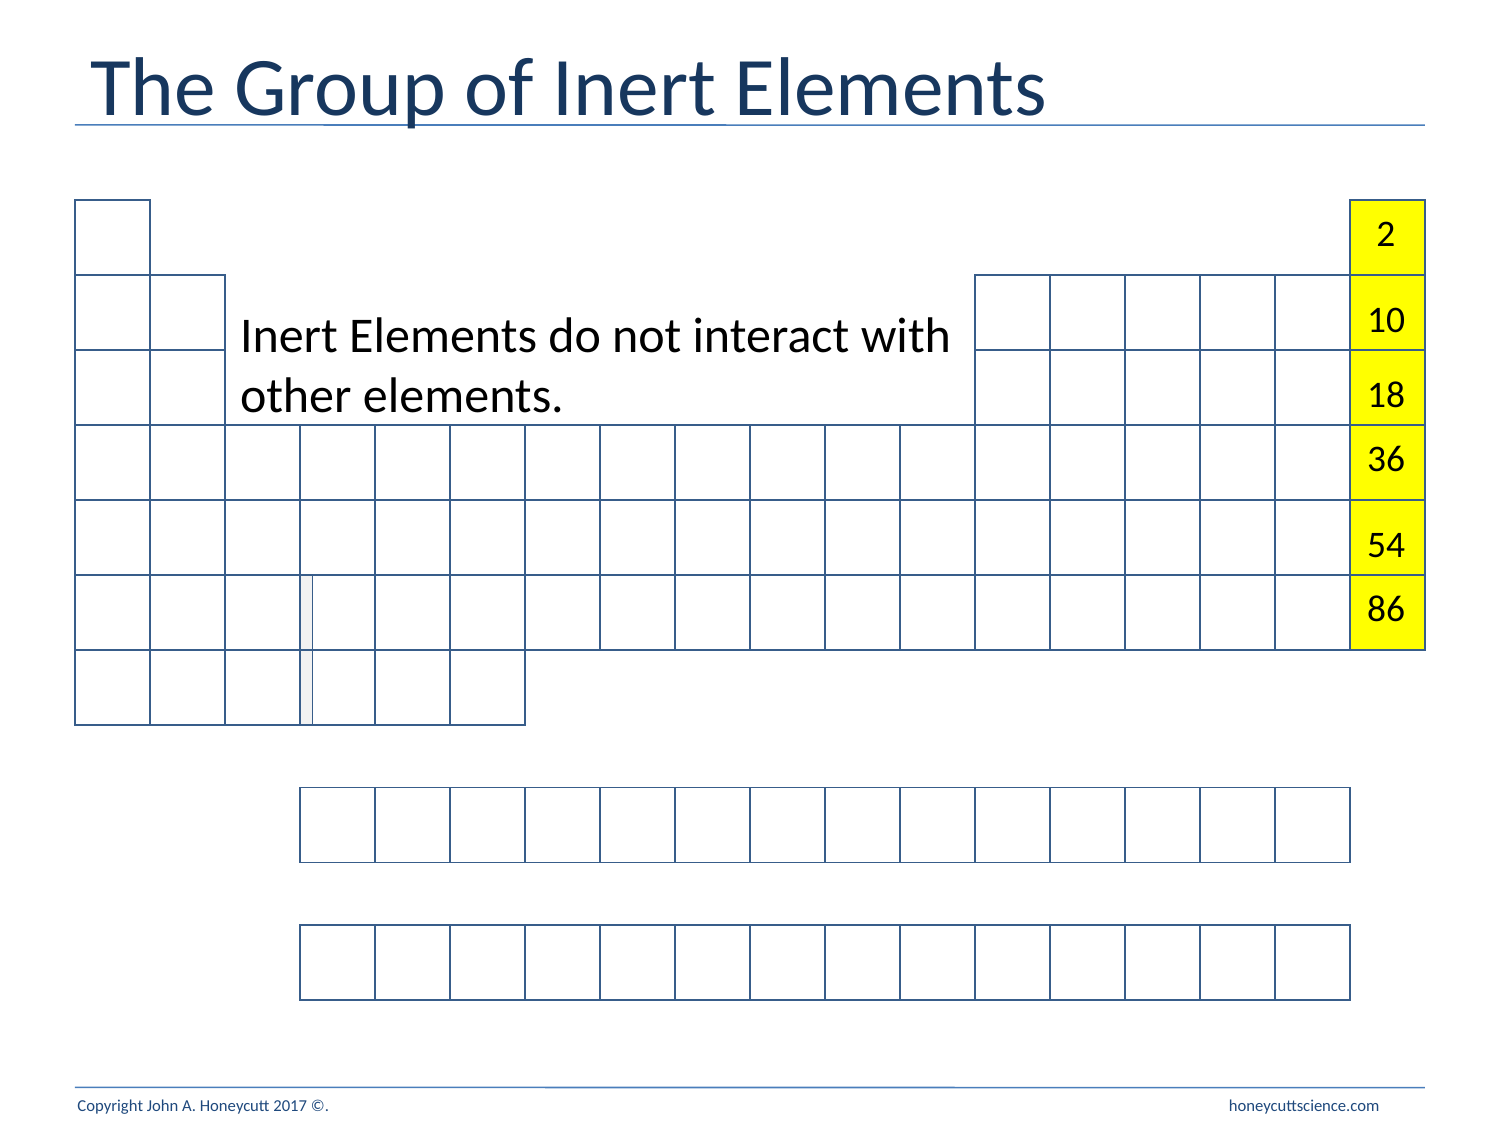

# The Group of Inert Elements
Inert Elements do not interact with
other elements.
2
10
18
36
54
86